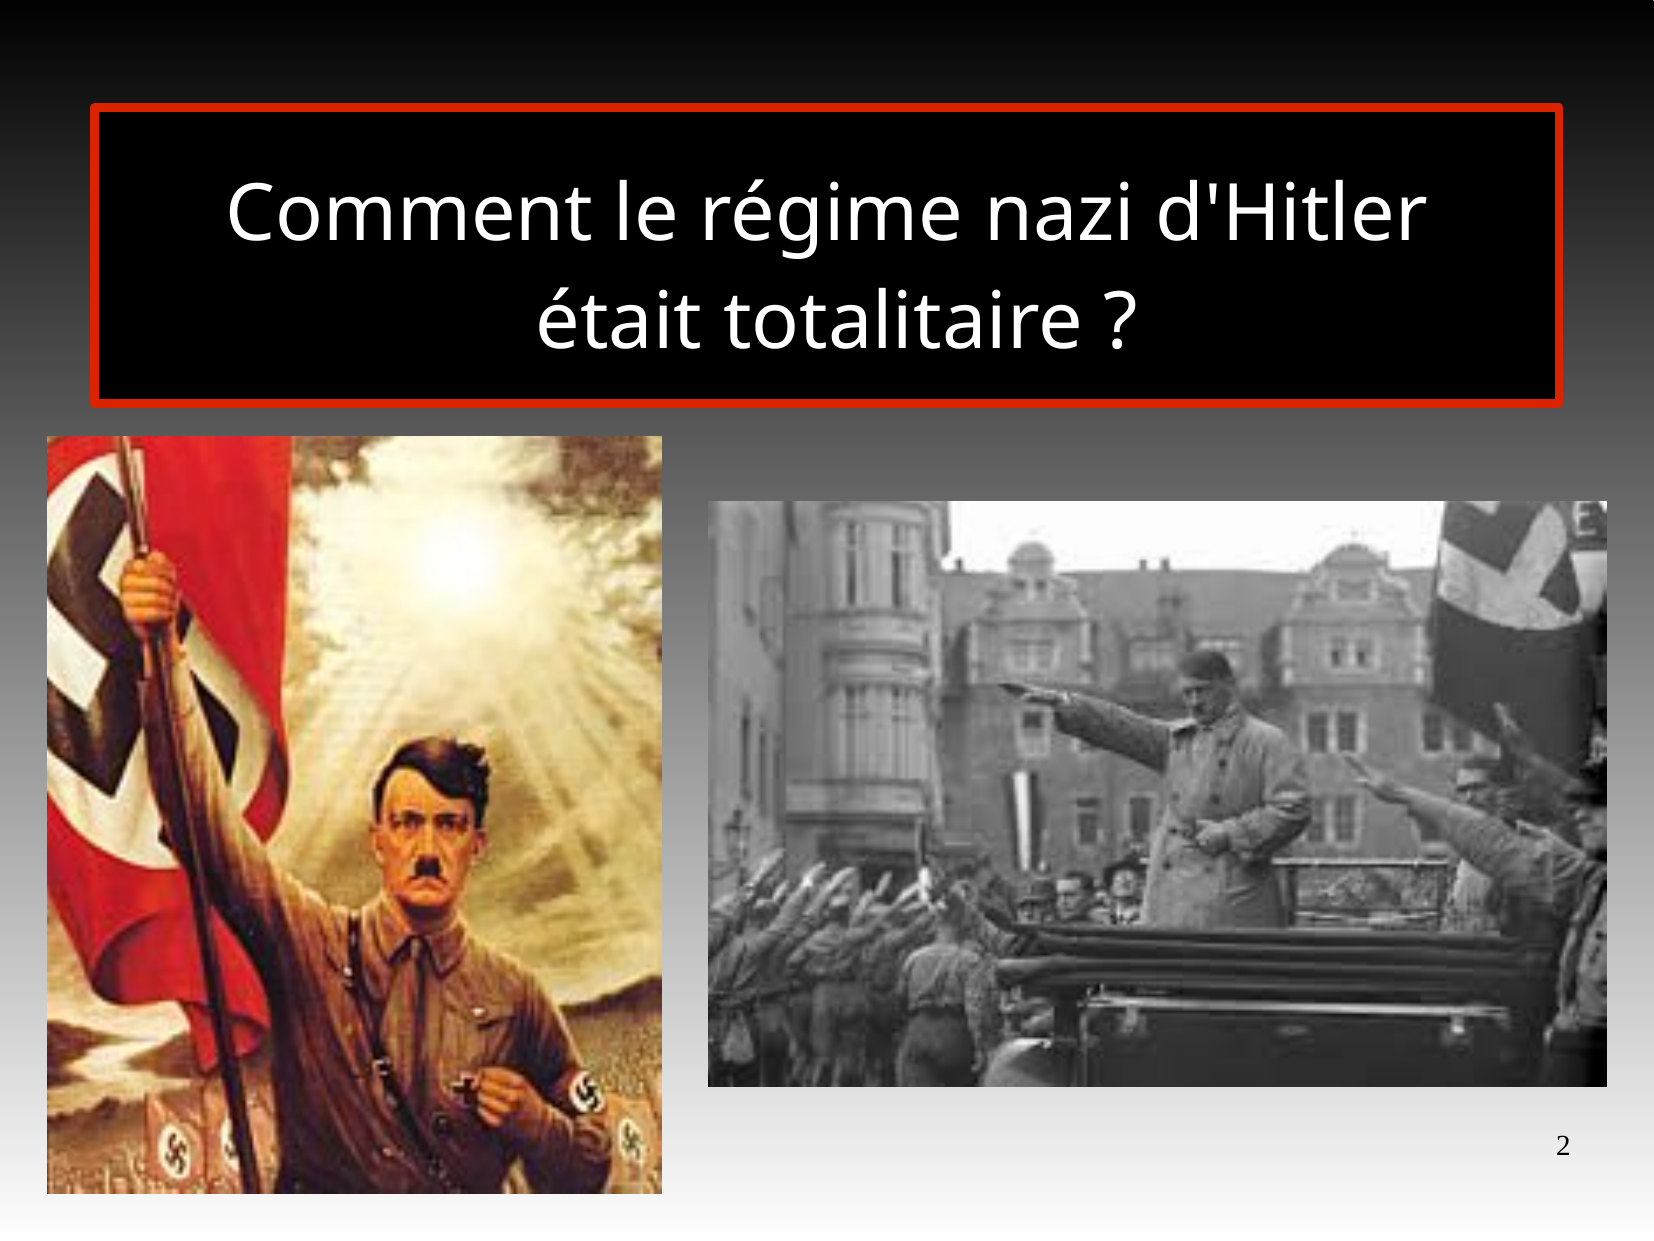

Comment le régime nazi d'Hitler
 était totalitaire ?
2